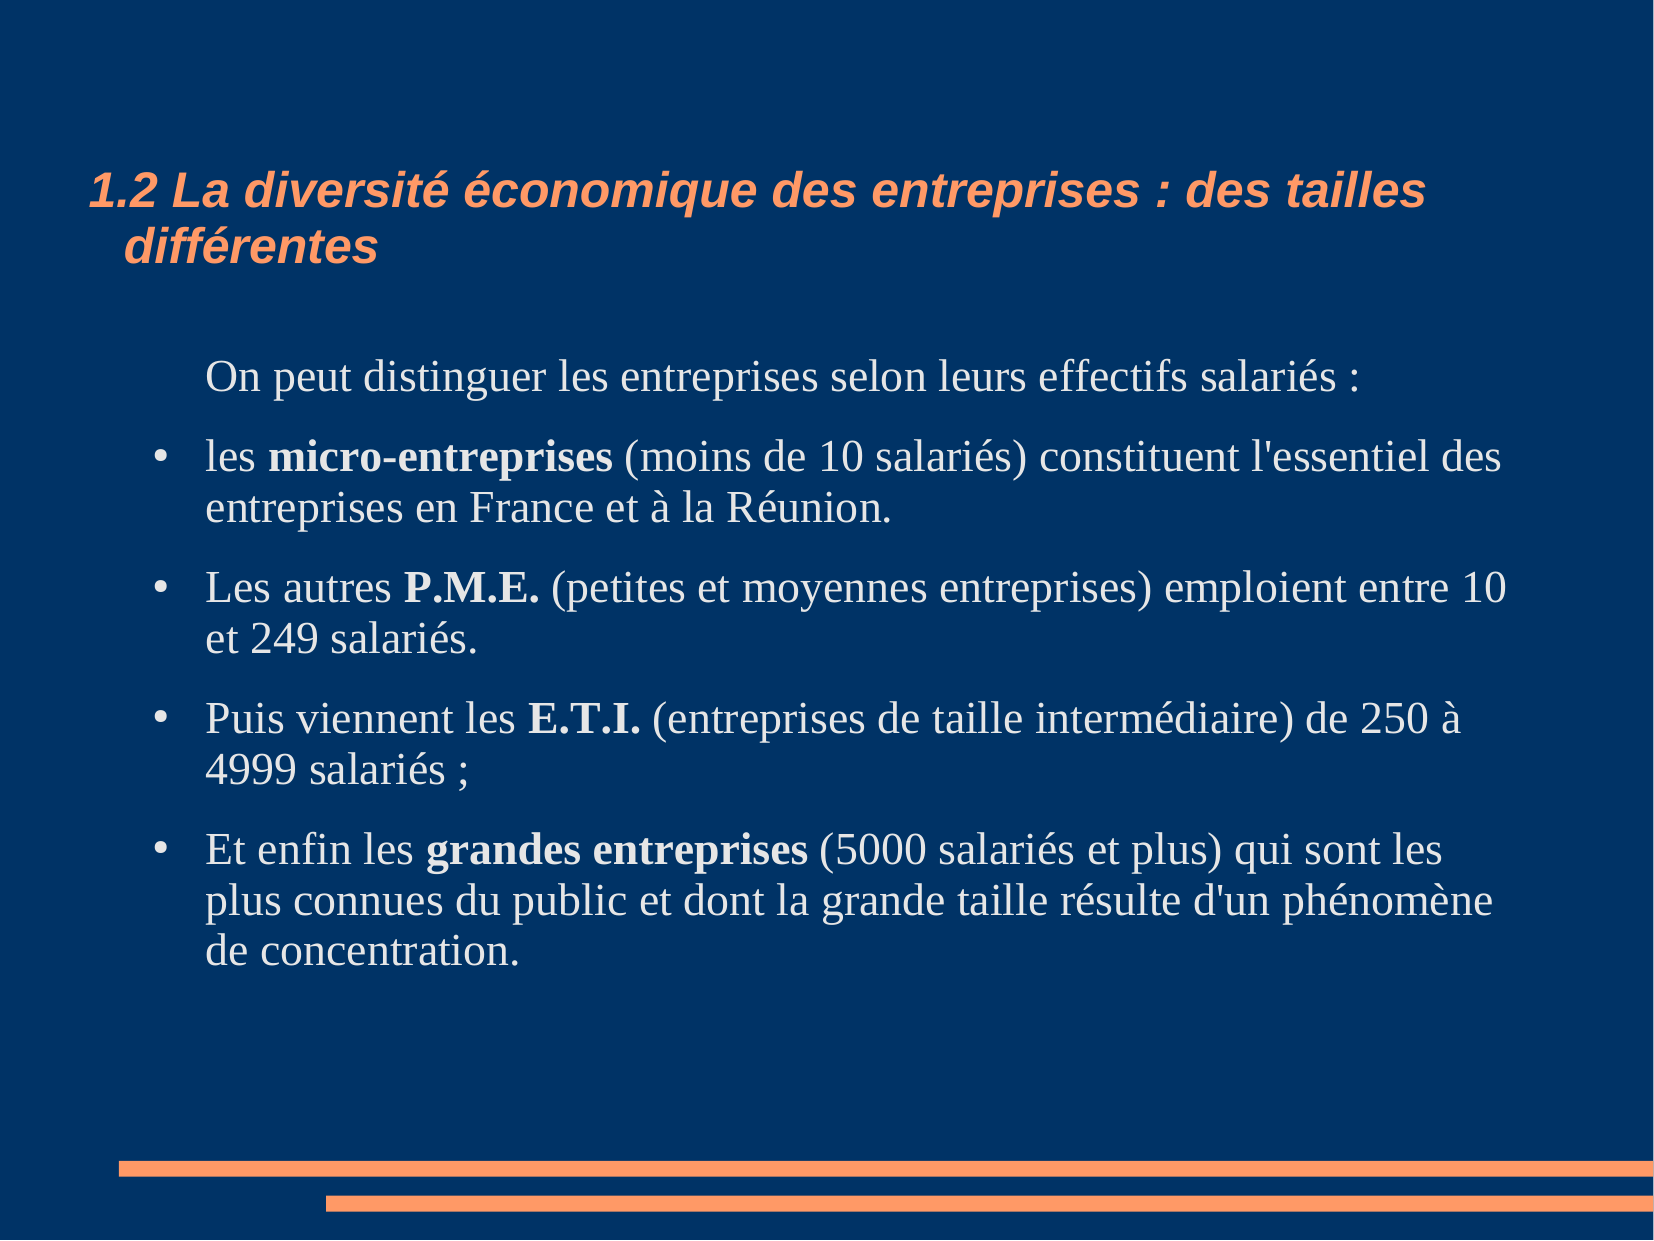

# 1.2 La diversité économique des entreprises : des tailles différentes
On peut distinguer les entreprises selon leurs effectifs salariés :
les micro-entreprises (moins de 10 salariés) constituent l'essentiel des entreprises en France et à la Réunion.
Les autres P.M.E. (petites et moyennes entreprises) emploient entre 10 et 249 salariés.
Puis viennent les E.T.I. (entreprises de taille intermédiaire) de 250 à 4999 salariés ;
Et enfin les grandes entreprises (5000 salariés et plus) qui sont les plus connues du public et dont la grande taille résulte d'un phénomène de concentration.